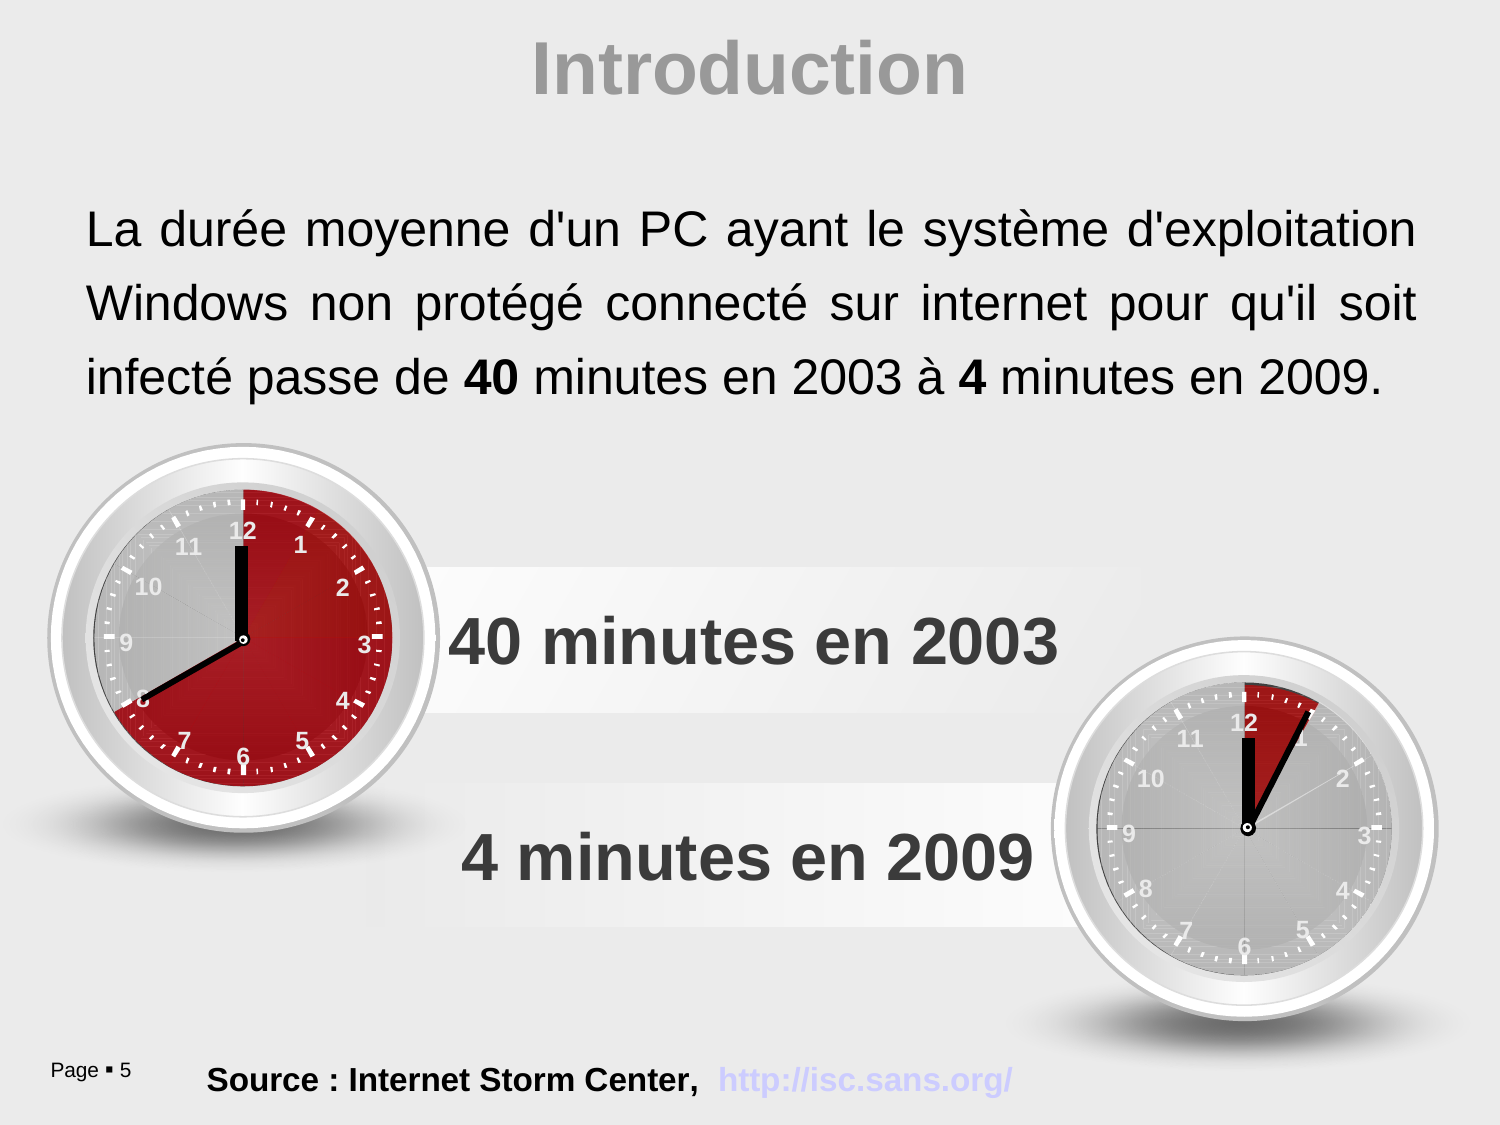

Introduction
# La durée moyenne d'un PC ayant le système d'exploitation Windows non protégé connecté sur internet pour qu'il soit infecté passe de 40 minutes en 2003 à 4 minutes en 2009.
12
1
11
10
2
9
3
8
4
5
7
6
40 minutes en 2003
12
1
11
10
2
9
3
8
4
5
7
6
4 minutes en 2009
Source : Internet Storm Center, http://isc.sans.org/